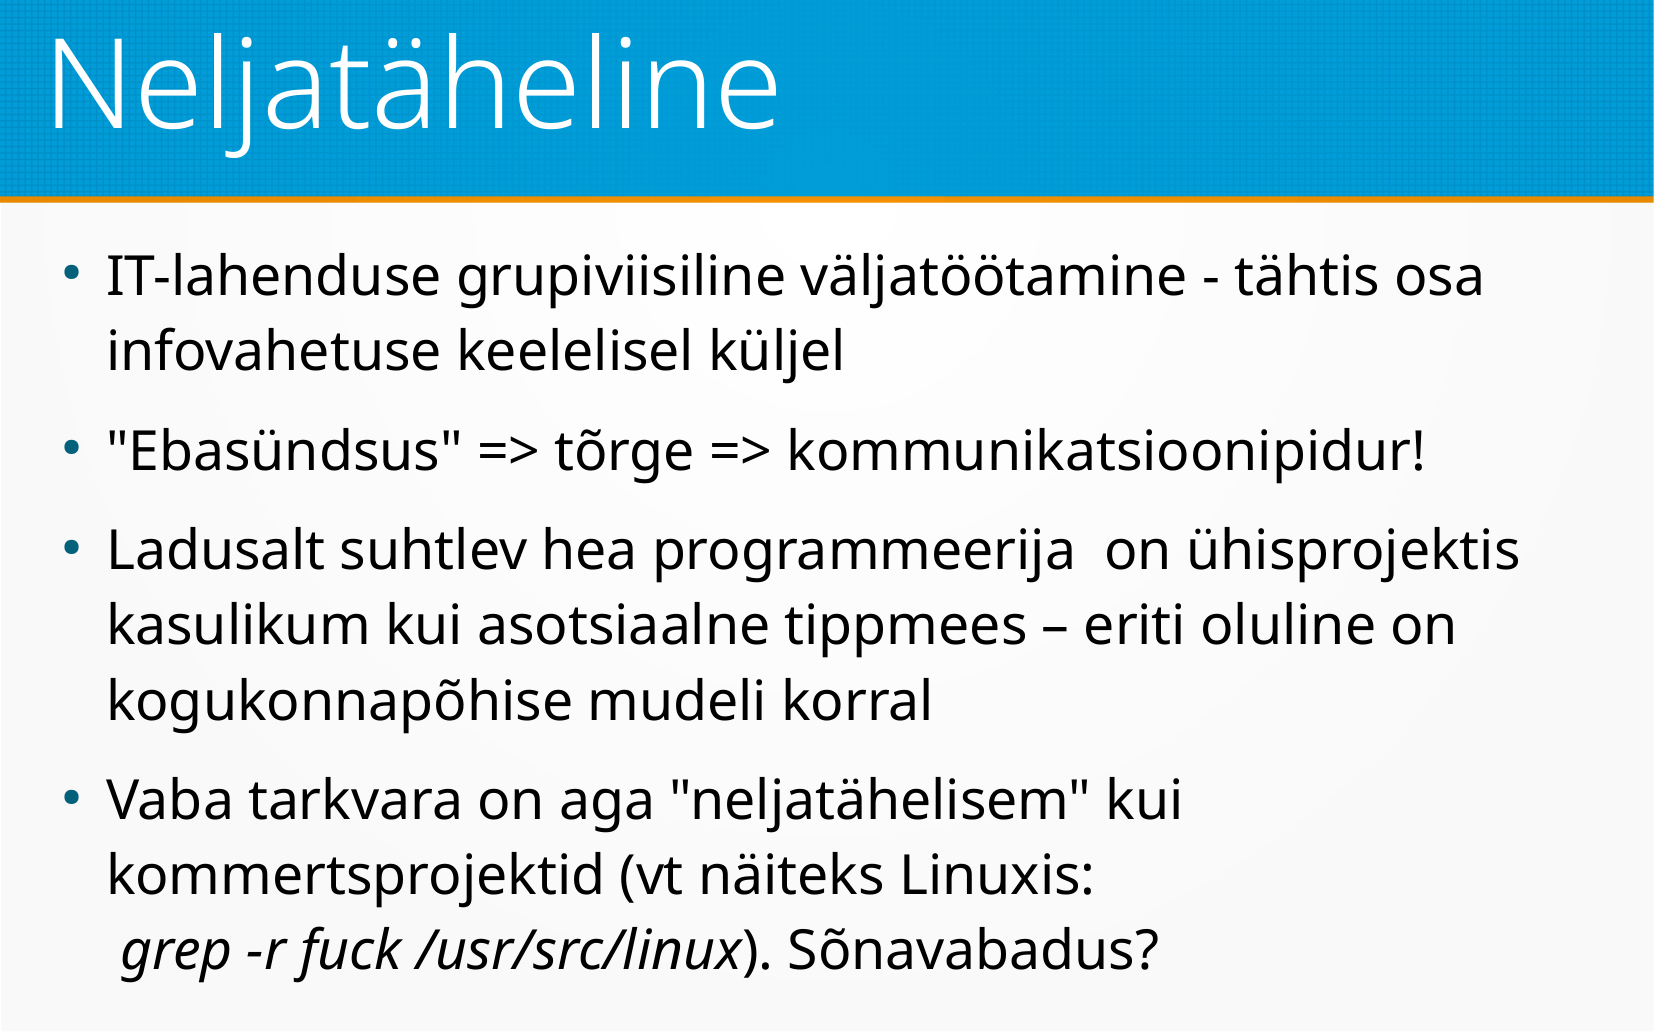

# Neljatäheline
IT-lahenduse grupiviisiline väljatöötamine - tähtis osa infovahetuse keelelisel küljel
"Ebasündsus" => tõrge => kommunikatsioonipidur!
Ladusalt suhtlev hea programmeerija on ühisprojektis kasulikum kui asotsiaalne tippmees – eriti oluline on kogukonnapõhise mudeli korral
Vaba tarkvara on aga "neljatähelisem" kui kommertsprojektid (vt näiteks Linuxis:
 grep -r fuck /usr/src/linux). Sõnavabadus?